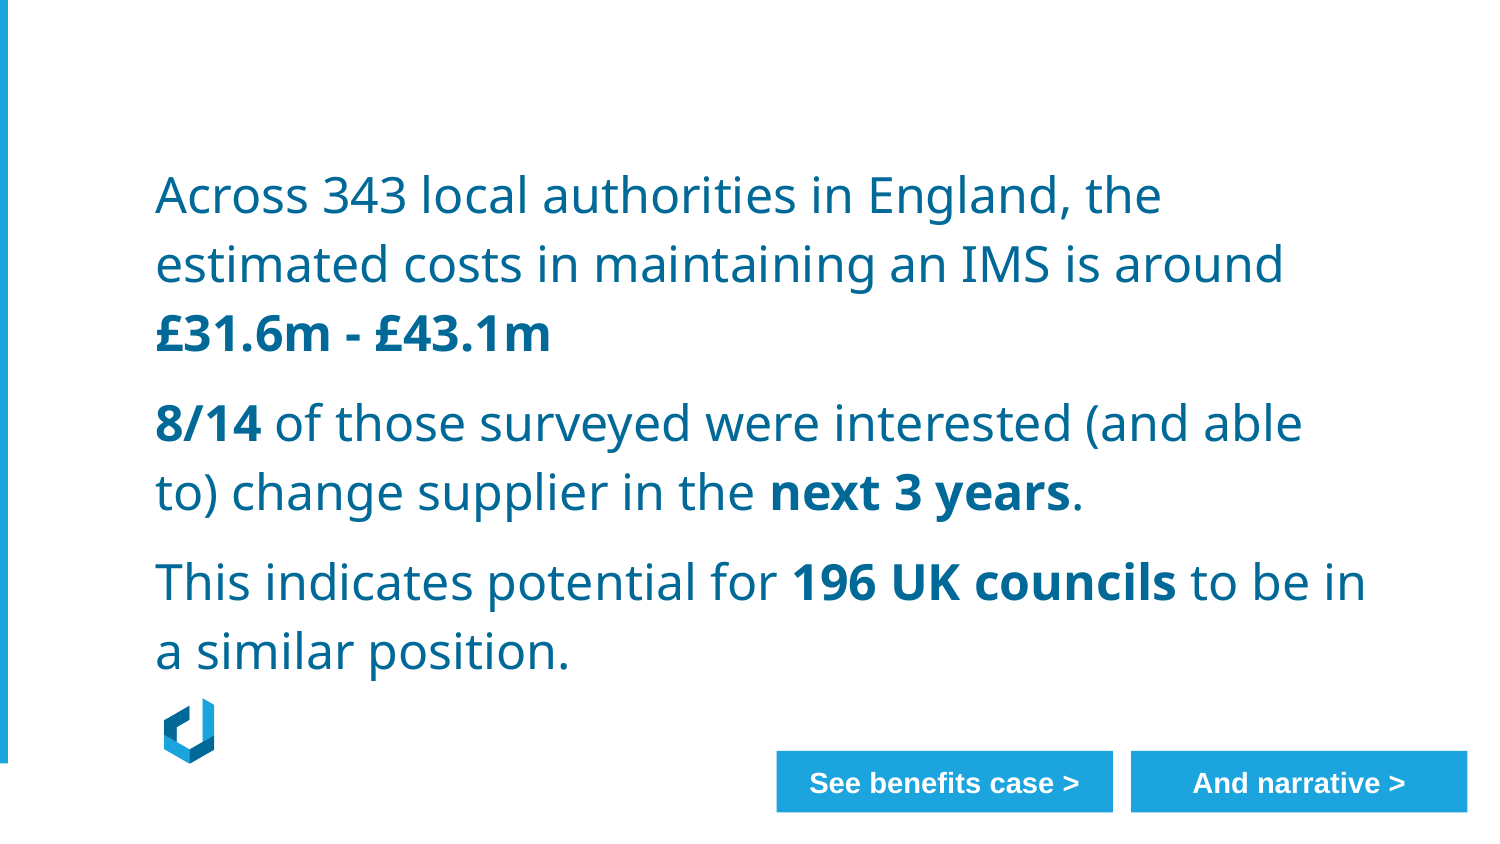

# Across 343 local authorities in England, the estimated costs in maintaining an IMS is around £31.6m - £43.1m
8/14 of those surveyed were interested (and able to) change supplier in the next 3 years.
This indicates potential for 196 UK councils to be in a similar position.
See benefits case >
And narrative >